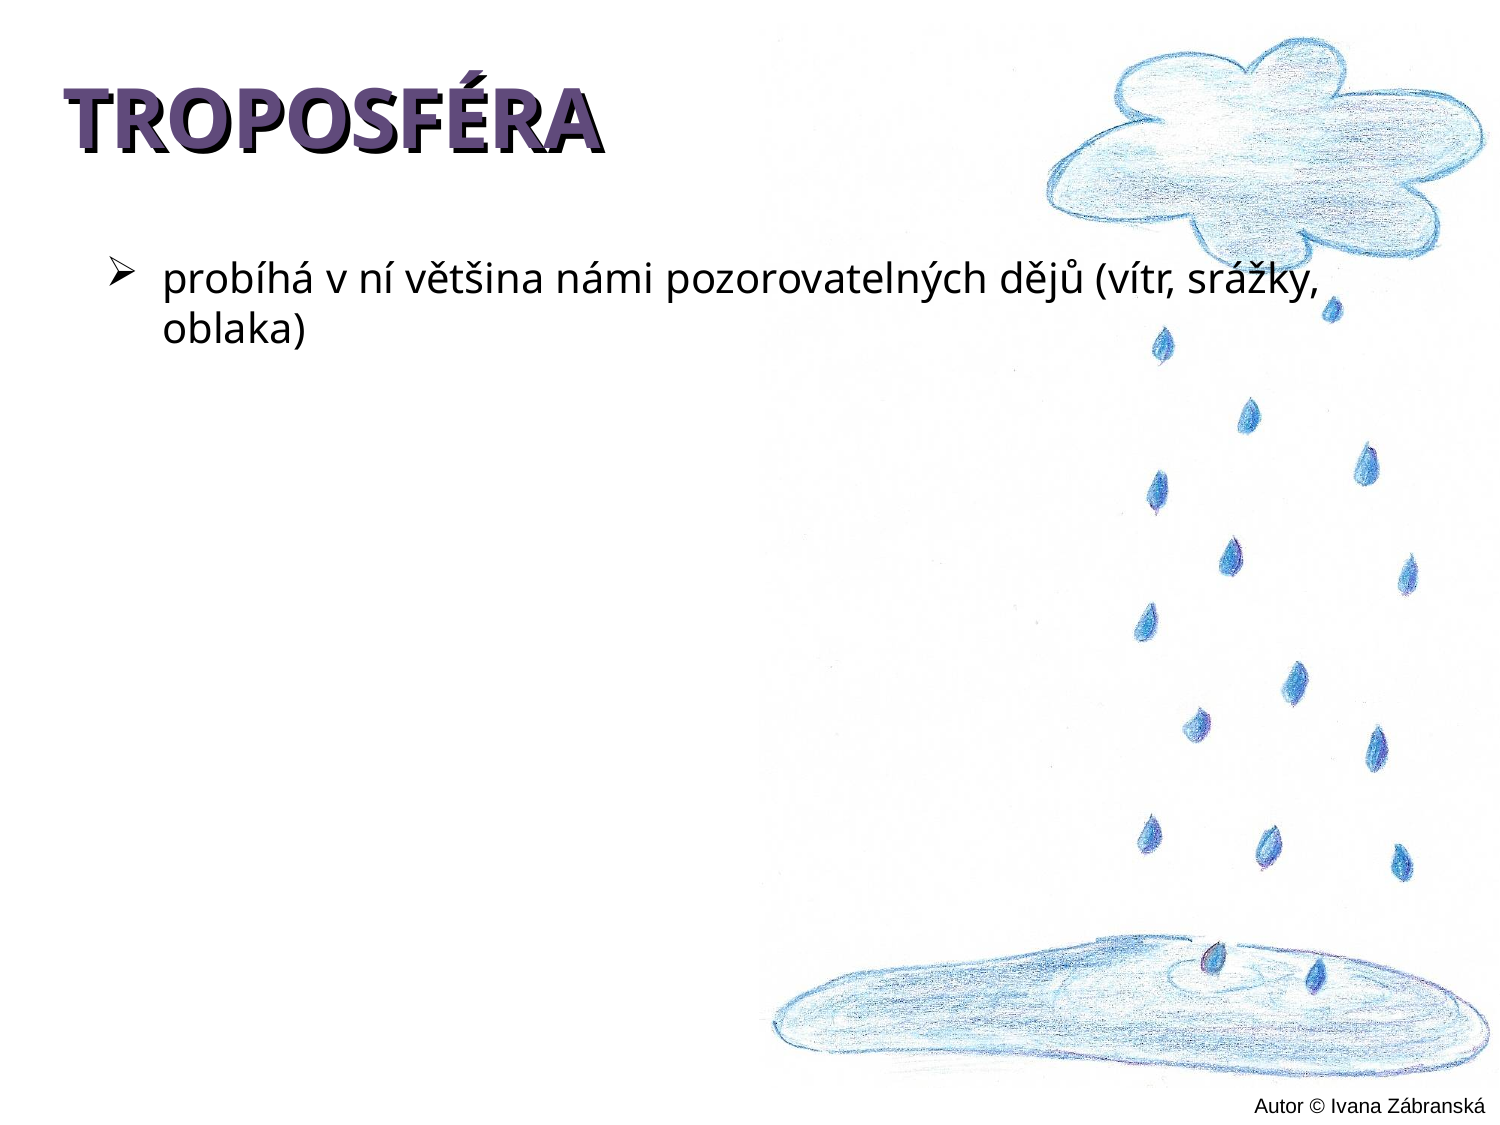

# TROPOSFÉRA
probíhá v ní většina námi pozorovatelných dějů (vítr, srážky, oblaka)
Autor © Ivana Zábranská